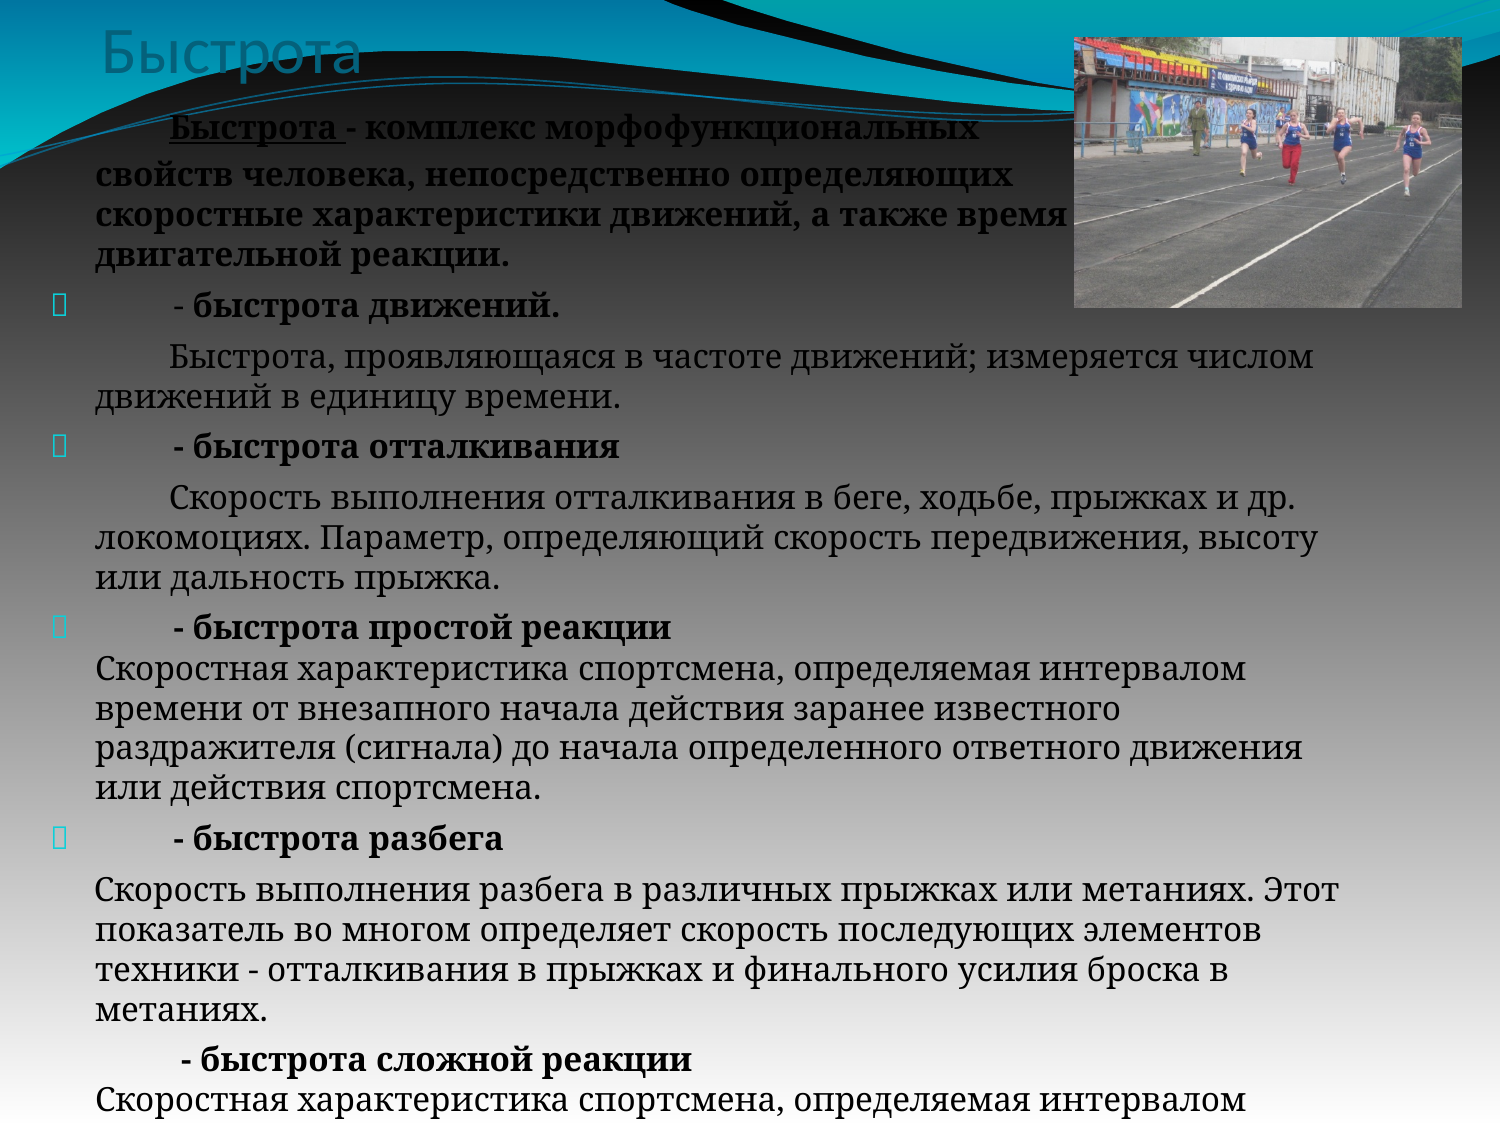

# Быстрота
	Быстрота - комплекс морфофункциональных свойств человека, непосредственно определяющих скоростные характеристики движений, а также время двигательной реакции.
 - быстрота движений.
	Быстрота, проявляющаяся в частоте движений; измеряется числом движений в единицу времени.
 - быстрота отталкивания
	Скорость выполнения отталкивания в беге, ходьбе, прыжках и др. локомоциях. Параметр, определяющий скорость передвижения, высоту или дальность прыжка.
 - быстрота простой реакции 	 Скоростная характеристика спортсмена, определяемая интервалом времени от внезапного начала действия заранее известного раздражителя (сигнала) до начала определенного ответного движения или действия спортсмена.
 - быстрота разбега
 Скорость выполнения разбега в различных прыжках или метаниях. Этот показатель во многом определяет скорость последующих элементов техники - отталкивания в прыжках и финального усилия броска в метаниях.
 - быстрота сложной реакции Скоростная характеристика спортсмена, определяемая интервалом времени от внезапного начала действия одного из ряда заранее известных раздражителей (сигналов) до начала определенного ответного движения или действий спортсмена.